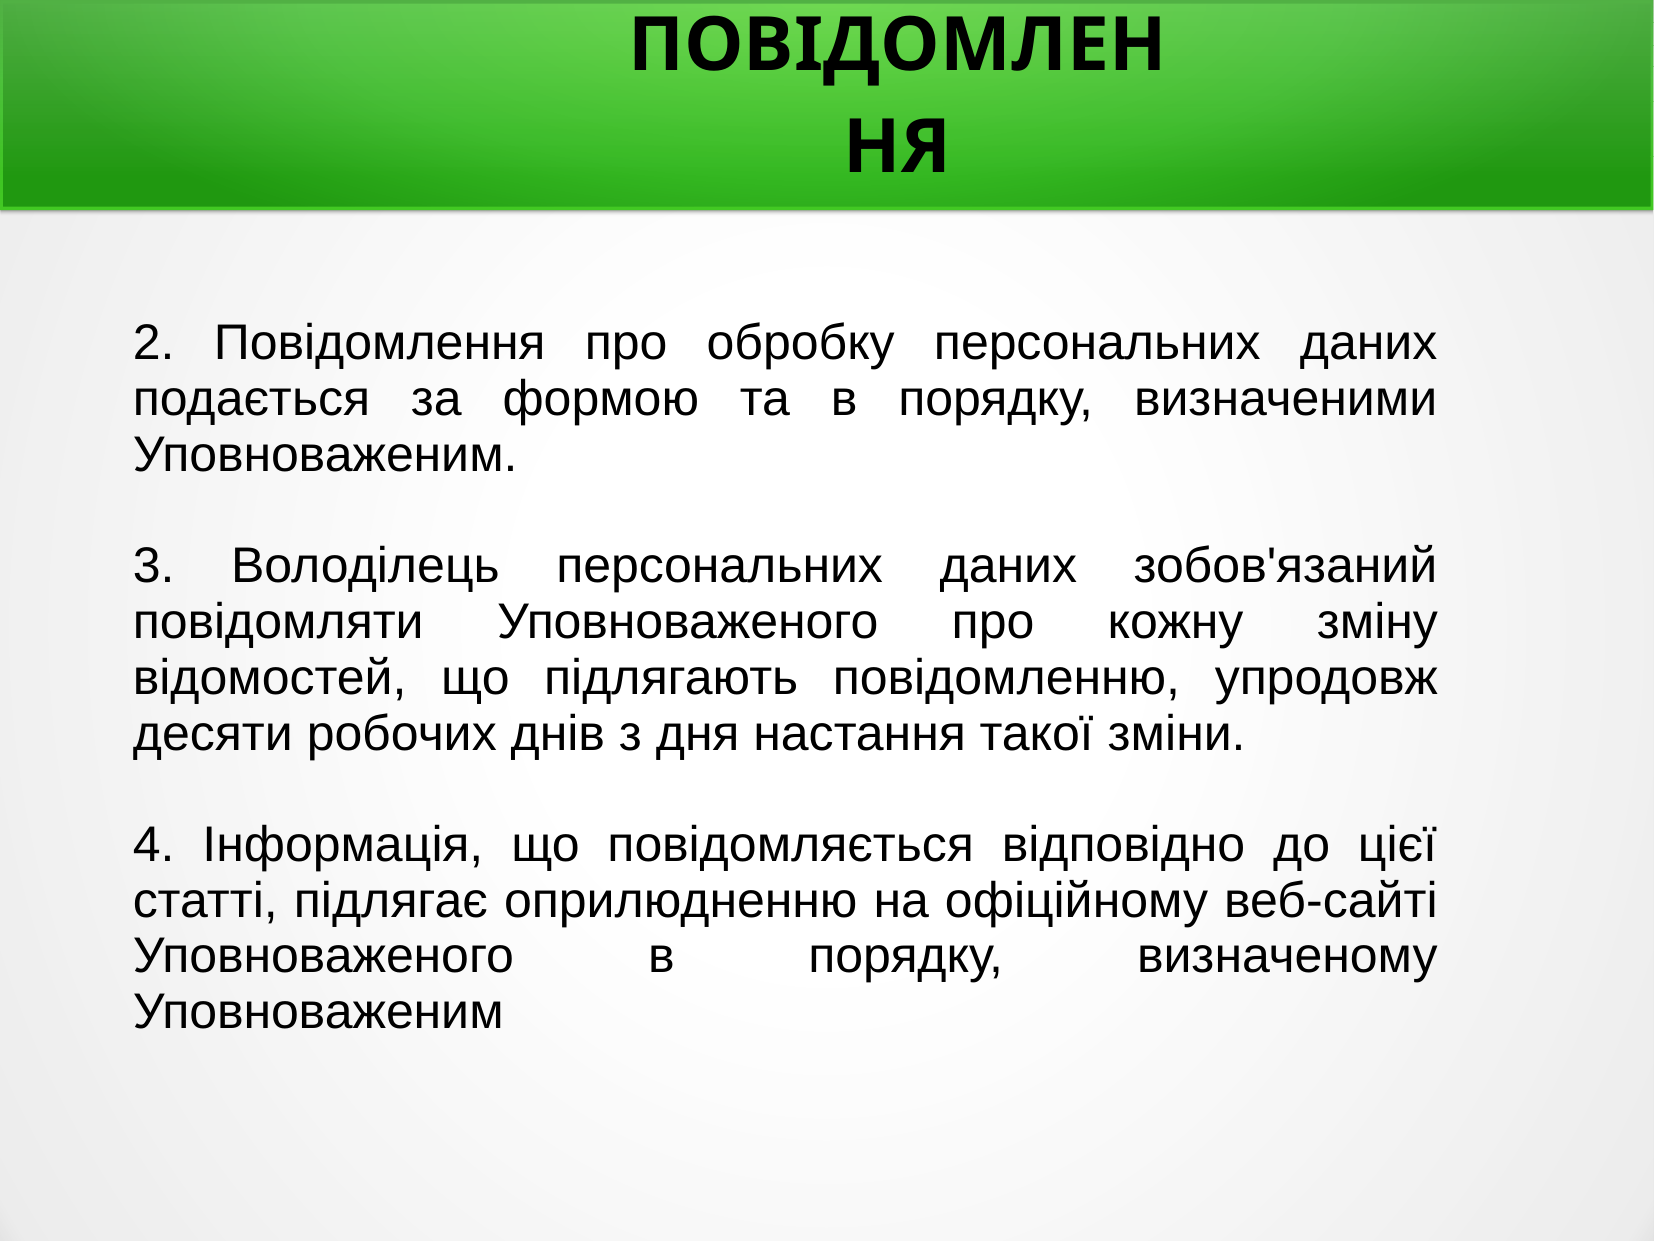

ПОВІДОМЛЕННЯ
2. Повідомлення про обробку персональних даних подається за формою та в порядку, визначеними Уповноваженим.
3. Володілець персональних даних зобов'язаний повідомляти Уповноваженого про кожну зміну відомостей, що підлягають повідомленню, упродовж десяти робочих днів з дня настання такої зміни.
4. Інформація, що повідомляється відповідно до цієї статті, підлягає оприлюдненню на офіційному веб-сайті Уповноваженого в порядку, визначеному Уповноваженим